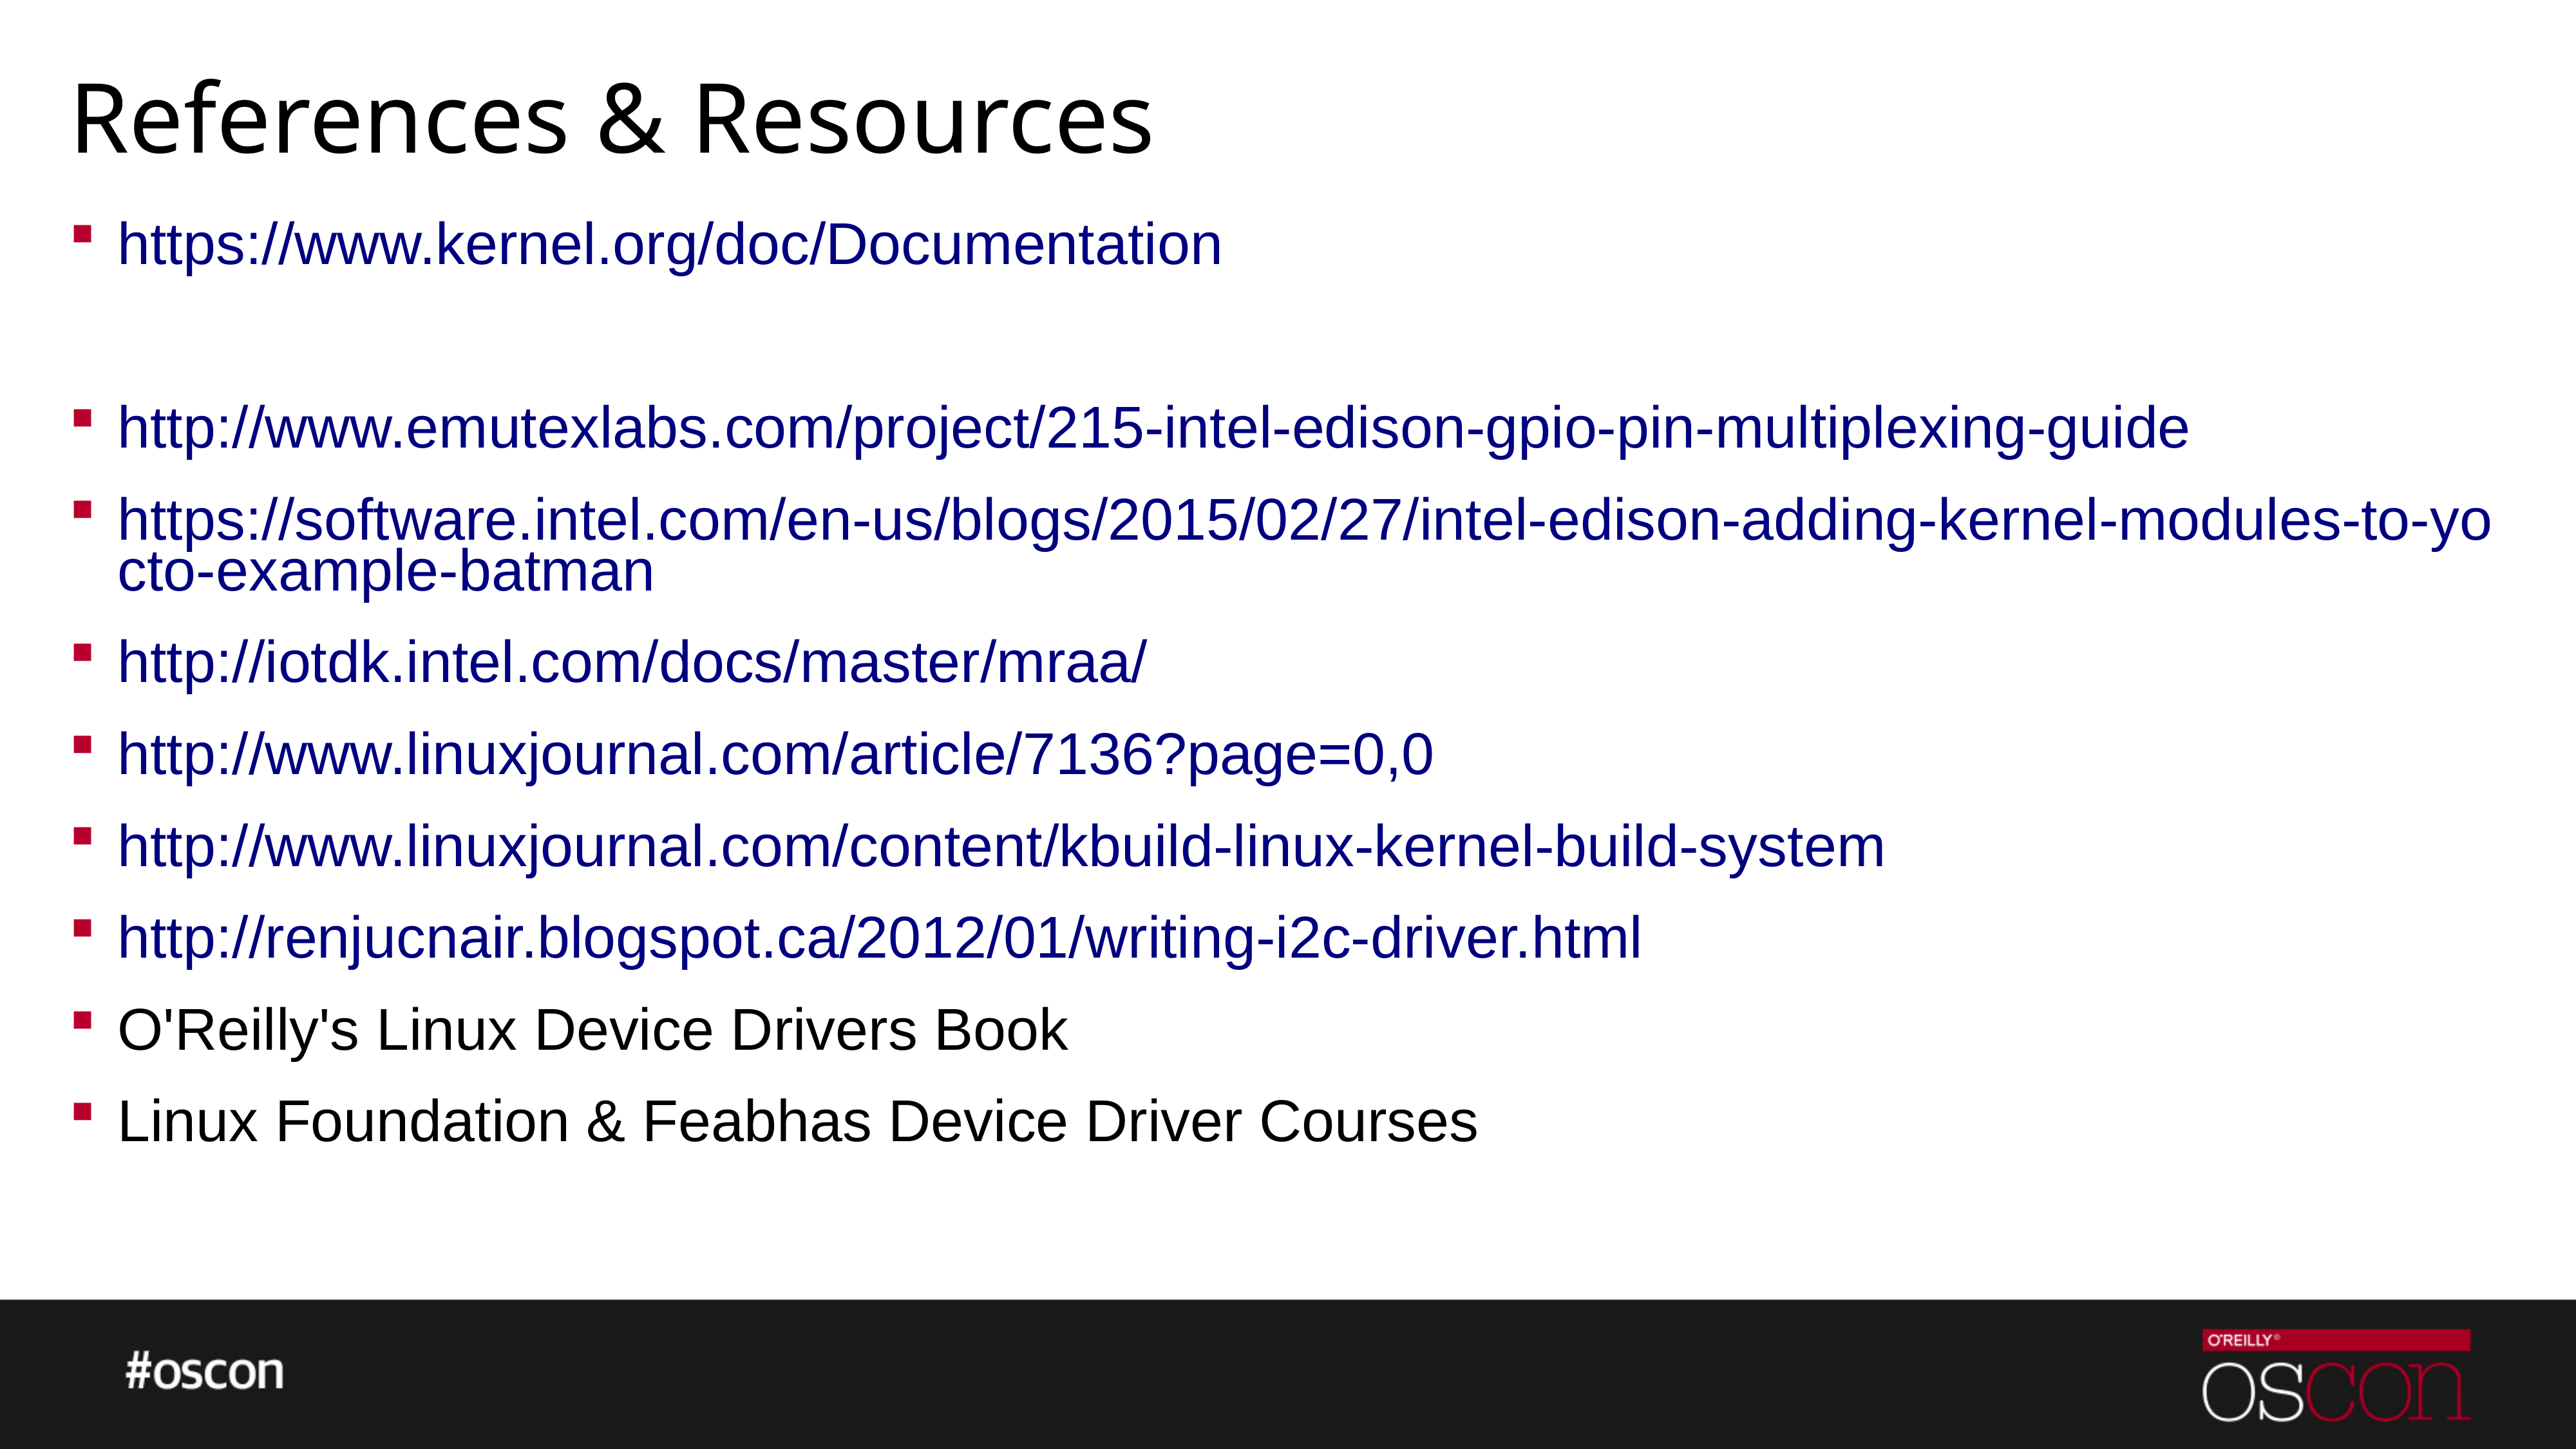

# References & Resources
https://www.kernel.org/doc/Documentation
http://www.emutexlabs.com/project/215-intel-edison-gpio-pin-multiplexing-guide
https://software.intel.com/en-us/blogs/2015/02/27/intel-edison-adding-kernel-modules-to-yocto-example-batman
http://iotdk.intel.com/docs/master/mraa/
http://www.linuxjournal.com/article/7136?page=0,0
http://www.linuxjournal.com/content/kbuild-linux-kernel-build-system
http://renjucnair.blogspot.ca/2012/01/writing-i2c-driver.html
O'Reilly's Linux Device Drivers Book
Linux Foundation & Feabhas Device Driver Courses